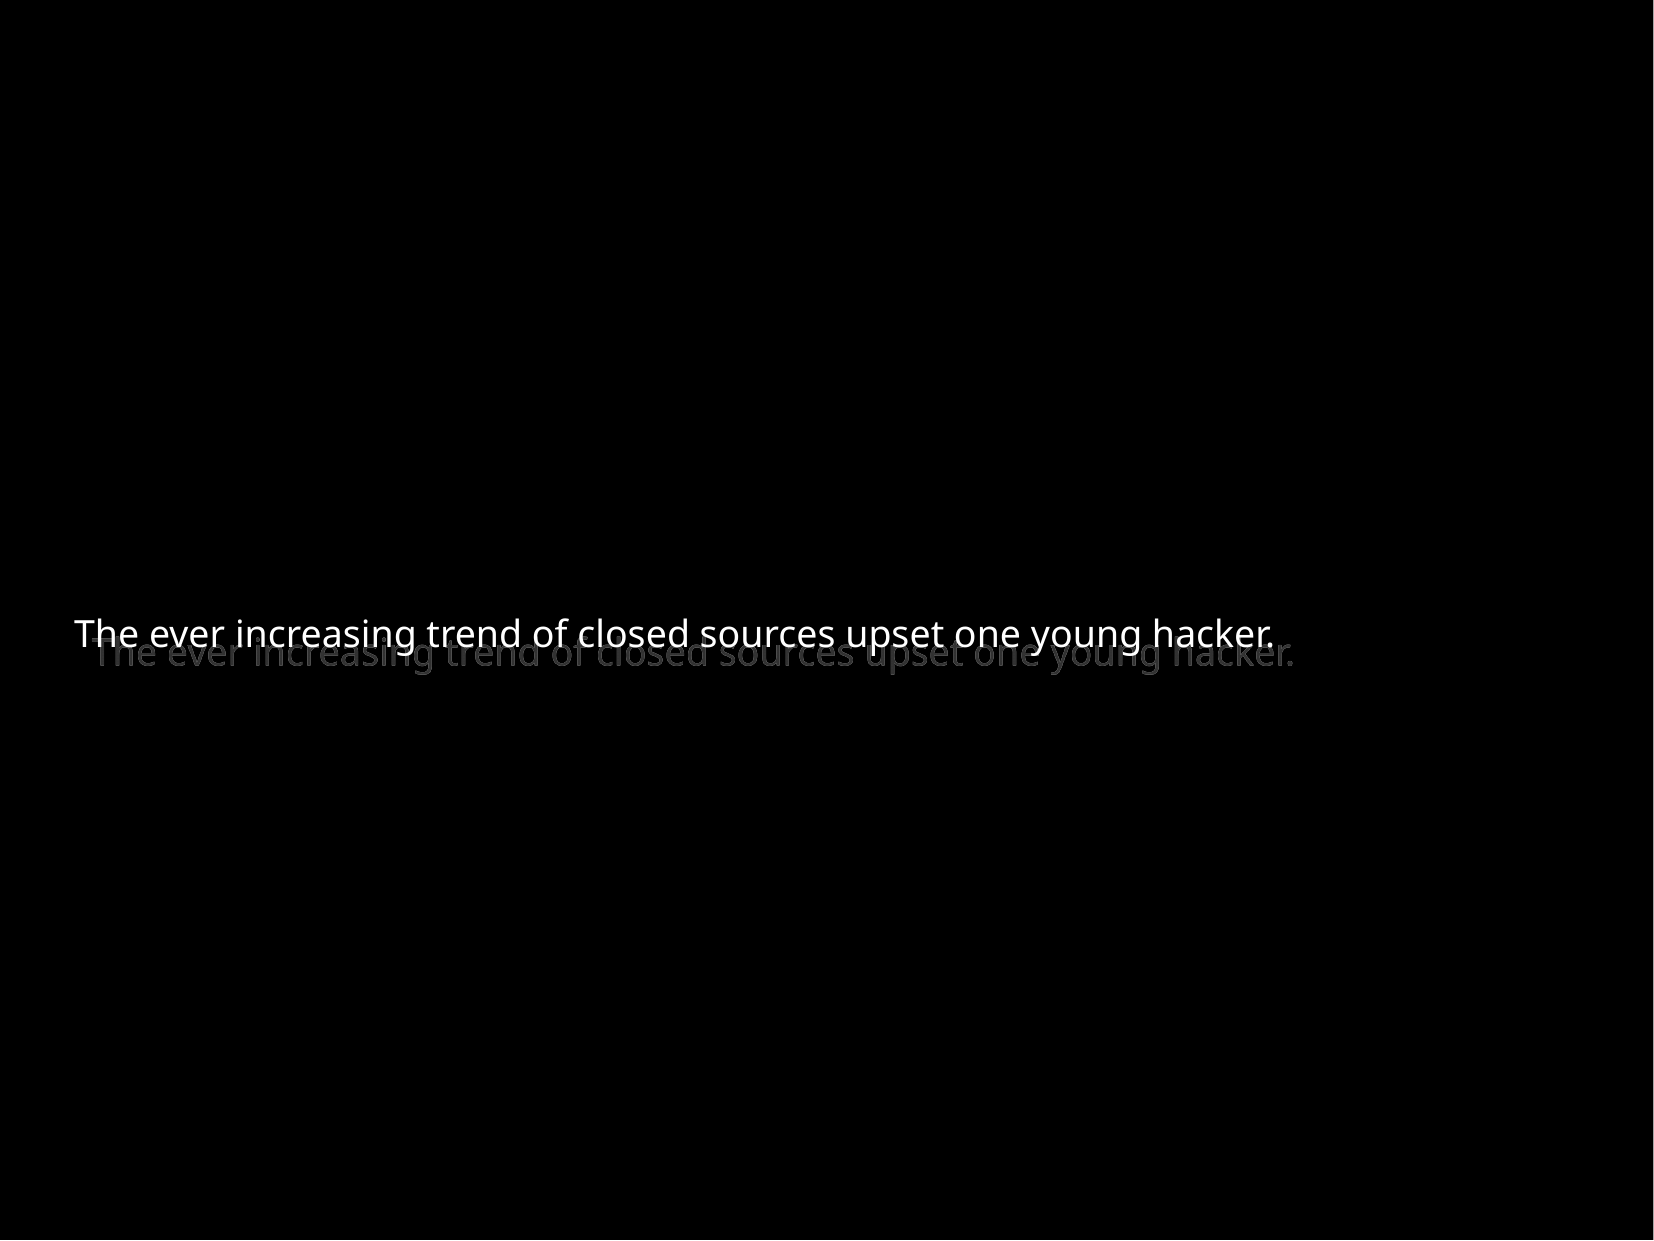

The ever increasing trend of closed sources upset one young hacker.